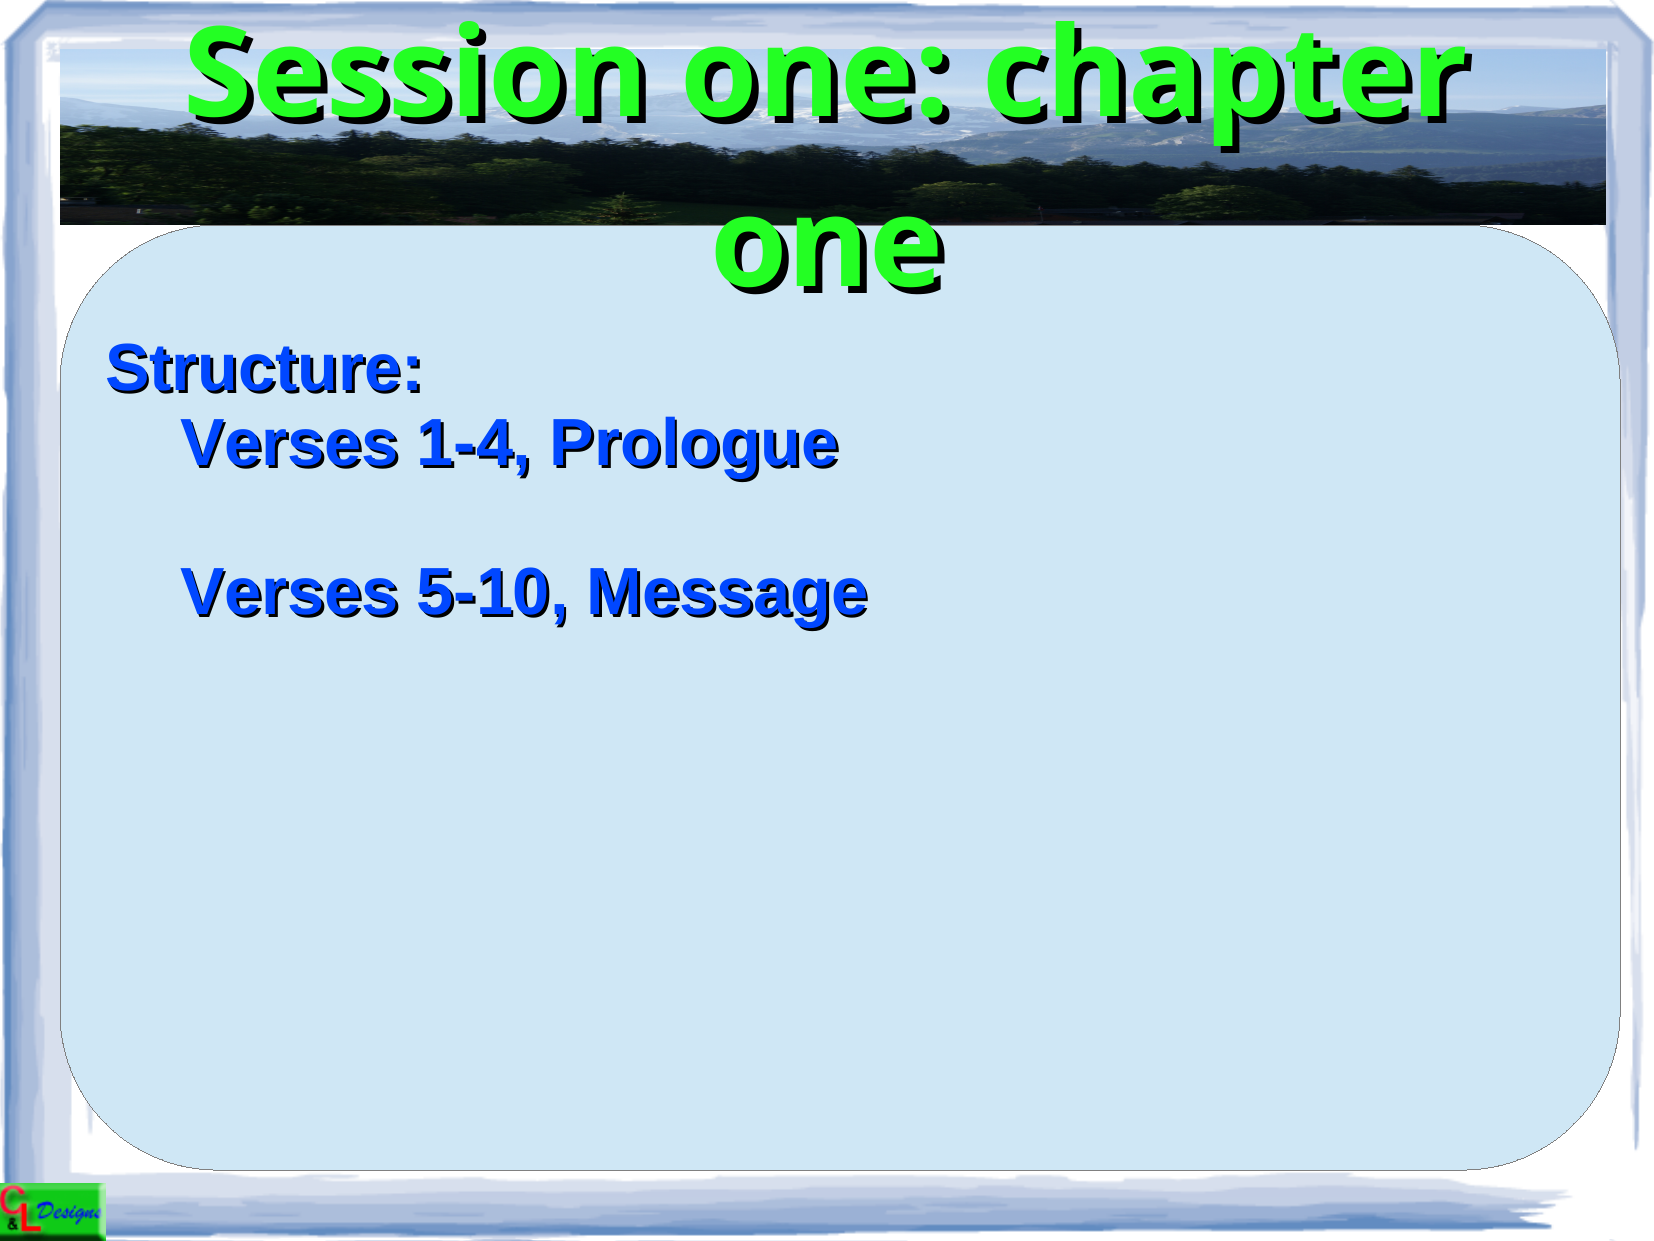

# Session one: chapter one
Structure:
	Verses 1-4, Prologue
	Verses 5-10, Message